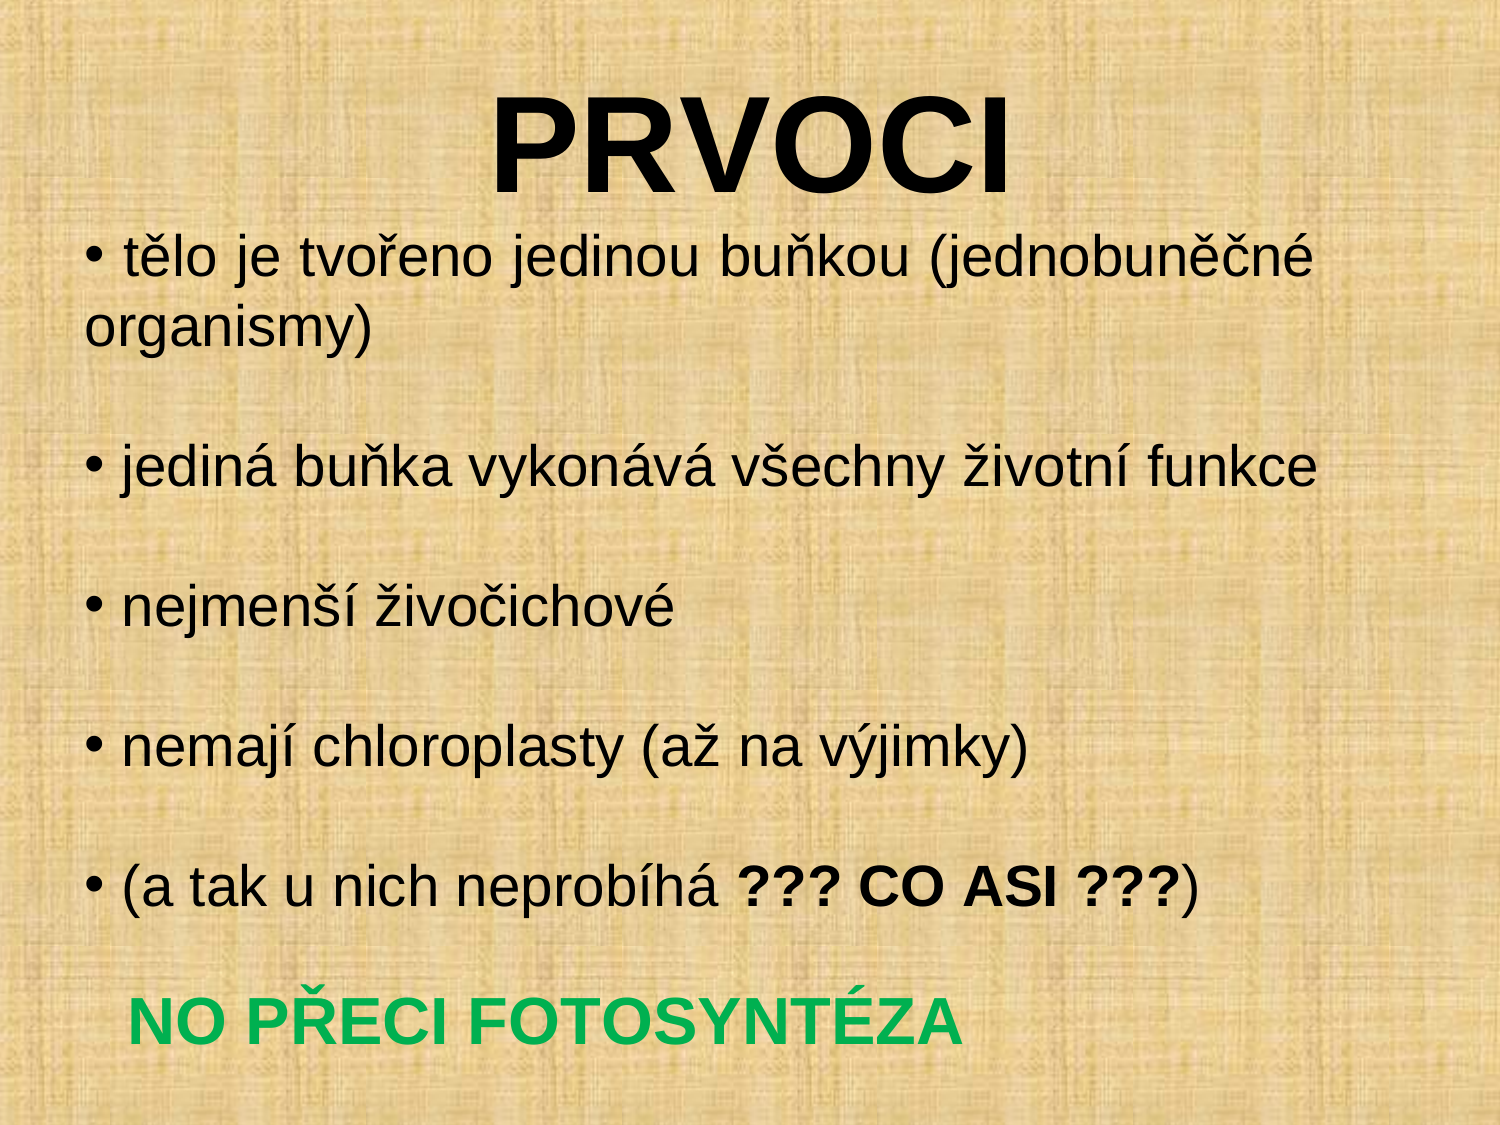

PRVOCI
 tělo je tvořeno jedinou buňkou (jednobuněčné organismy)
 jediná buňka vykonává všechny životní funkce
 nejmenší živočichové
 nemají chloroplasty (až na výjimky)
 (a tak u nich neprobíhá ??? CO ASI ???)
 NO PŘECI FOTOSYNTÉZA